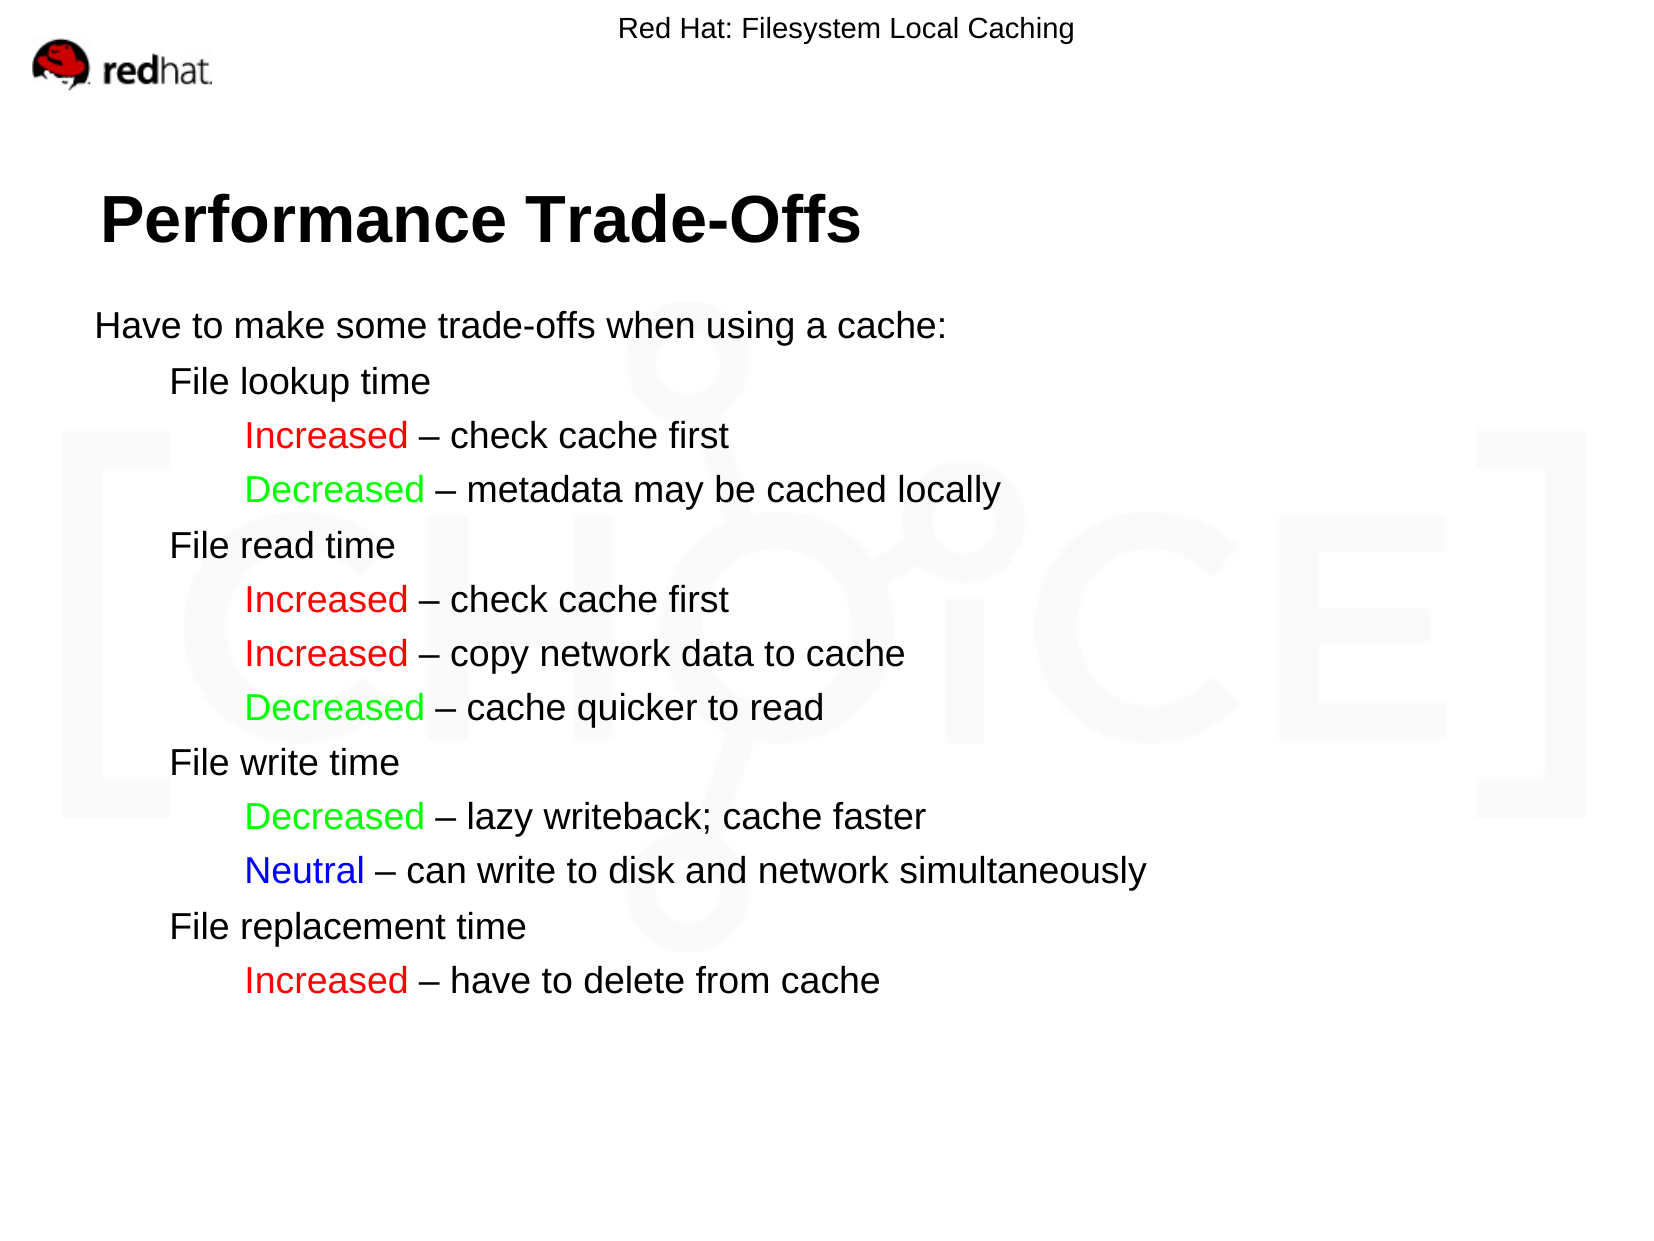

# Performance Trade-Offs
Have to make some trade-offs when using a cache:
File lookup time
Increased – check cache first
Decreased – metadata may be cached locally
File read time
Increased – check cache first
Increased – copy network data to cache
Decreased – cache quicker to read
File write time
Decreased – lazy writeback; cache faster
Neutral – can write to disk and network simultaneously
File replacement time
Increased – have to delete from cache